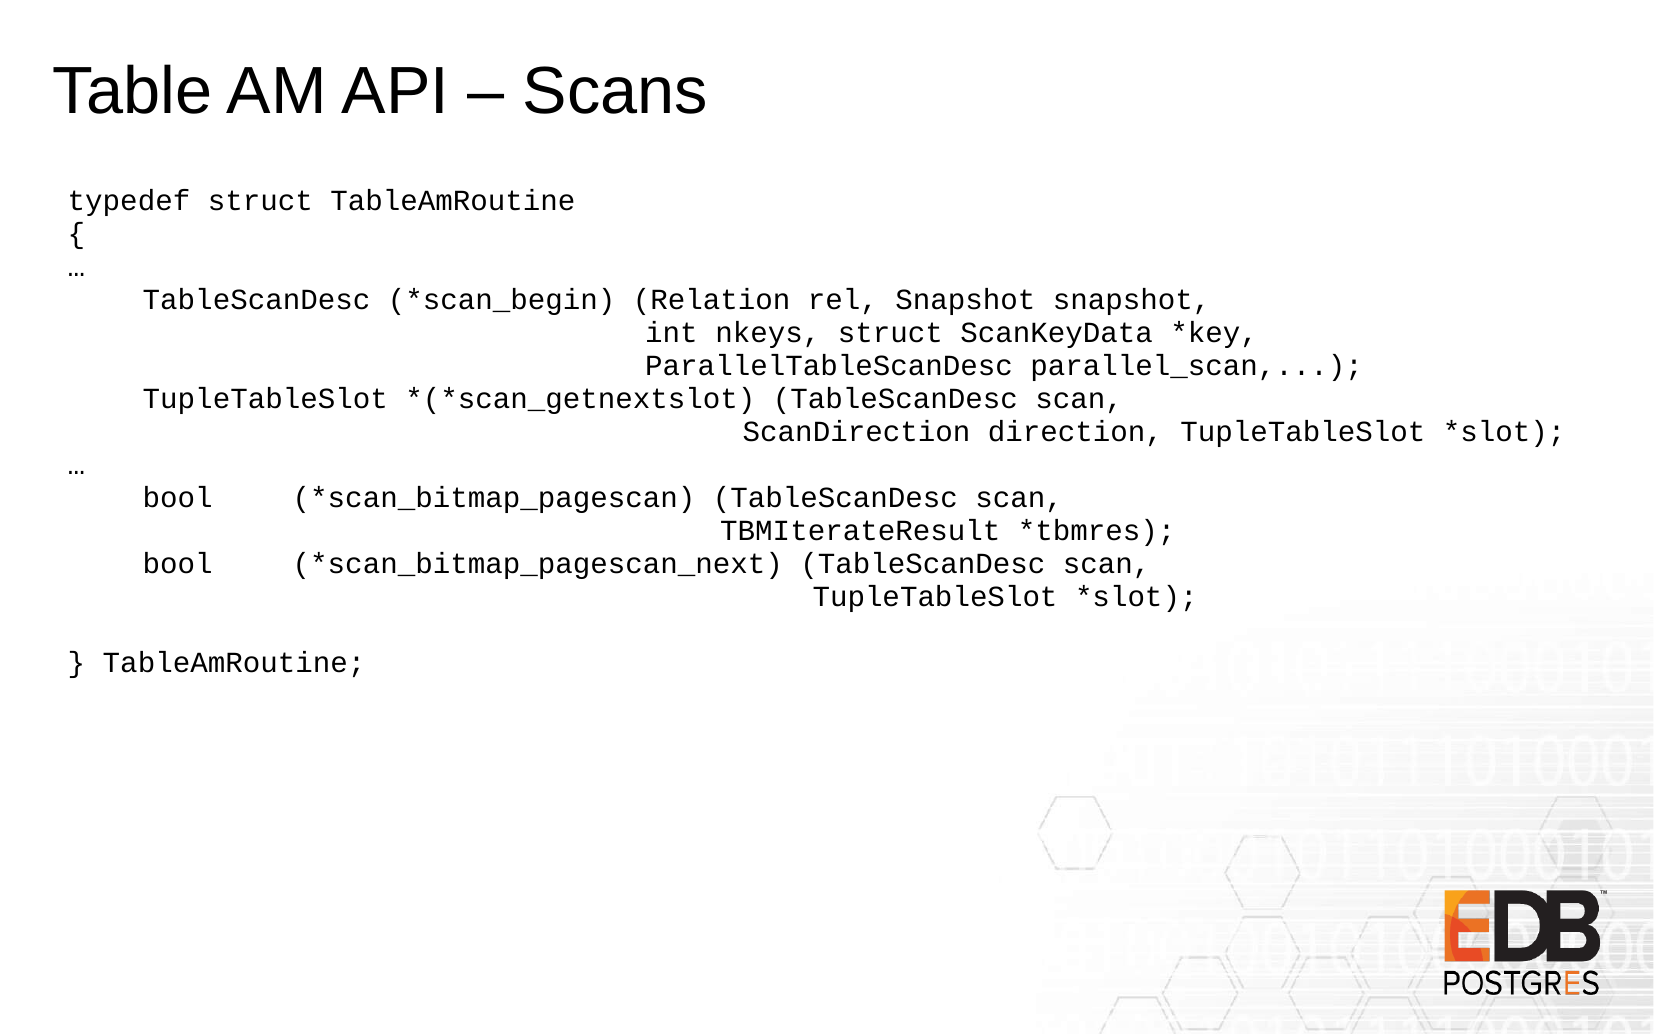

# Table AM API – Scans
typedef struct TableAmRoutine
{
…
	TableScanDesc (*scan_begin) (Relation rel, Snapshot snapshot,
							 int nkeys, struct ScanKeyData *key,
							 ParallelTableScanDesc parallel_scan,...);
	TupleTableSlot *(*scan_getnextslot) (TableScanDesc scan,
									ScanDirection direction, TupleTableSlot *slot);
…
	bool		(*scan_bitmap_pagescan) (TableScanDesc scan,
								 TBMIterateResult *tbmres);
	bool		(*scan_bitmap_pagescan_next) (TableScanDesc scan,
									 TupleTableSlot *slot);
} TableAmRoutine;